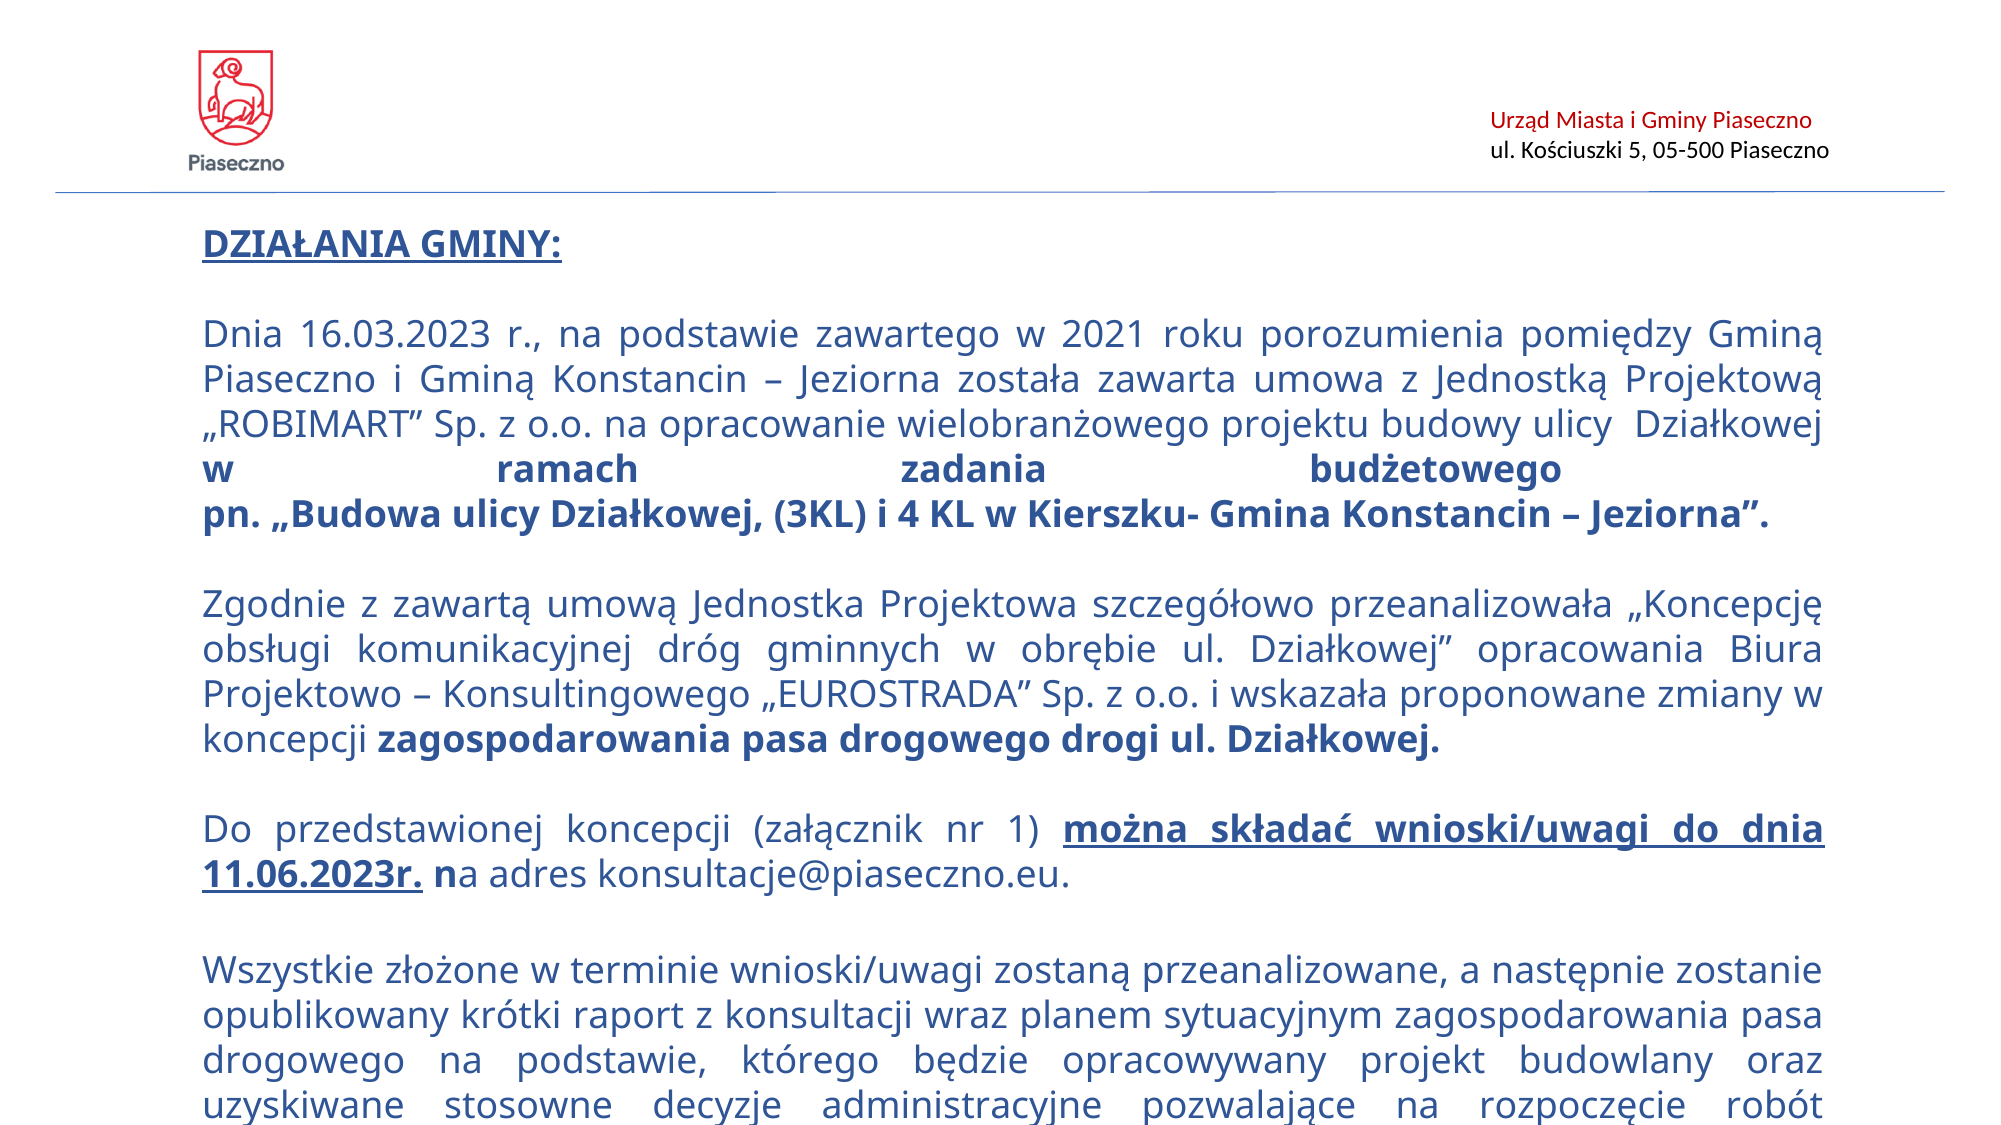

Urząd Miasta i Gminy Piaseczno
ul. Kościuszki 5, 05-500 Piaseczno
DZIAŁANIA GMINY:
Dnia 16.03.2023 r., na podstawie zawartego w 2021 roku porozumienia pomiędzy Gminą Piaseczno i Gminą Konstancin – Jeziorna została zawarta umowa z Jednostką Projektową „ROBIMART” Sp. z o.o. na opracowanie wielobranżowego projektu budowy ulicy Działkowej w ramach zadania budżetowego
pn. „Budowa ulicy Działkowej, (3KL) i 4 KL w Kierszku- Gmina Konstancin – Jeziorna”.
Zgodnie z zawartą umową Jednostka Projektowa szczegółowo przeanalizowała „Koncepcję obsługi komunikacyjnej dróg gminnych w obrębie ul. Działkowej” opracowania Biura Projektowo – Konsultingowego „EUROSTRADA” Sp. z o.o. i wskazała proponowane zmiany w koncepcji zagospodarowania pasa drogowego drogi ul. Działkowej.
Do przedstawionej koncepcji (załącznik nr 1) można składać wnioski/uwagi do dnia 11.06.2023r. na adres konsultacje@piaseczno.eu.
Wszystkie złożone w terminie wnioski/uwagi zostaną przeanalizowane, a następnie zostanie opublikowany krótki raport z konsultacji wraz planem sytuacyjnym zagospodarowania pasa drogowego na podstawie, którego będzie opracowywany projekt budowlany oraz uzyskiwane stosowne decyzje administracyjne pozwalające na rozpoczęcie robót budowlanych.